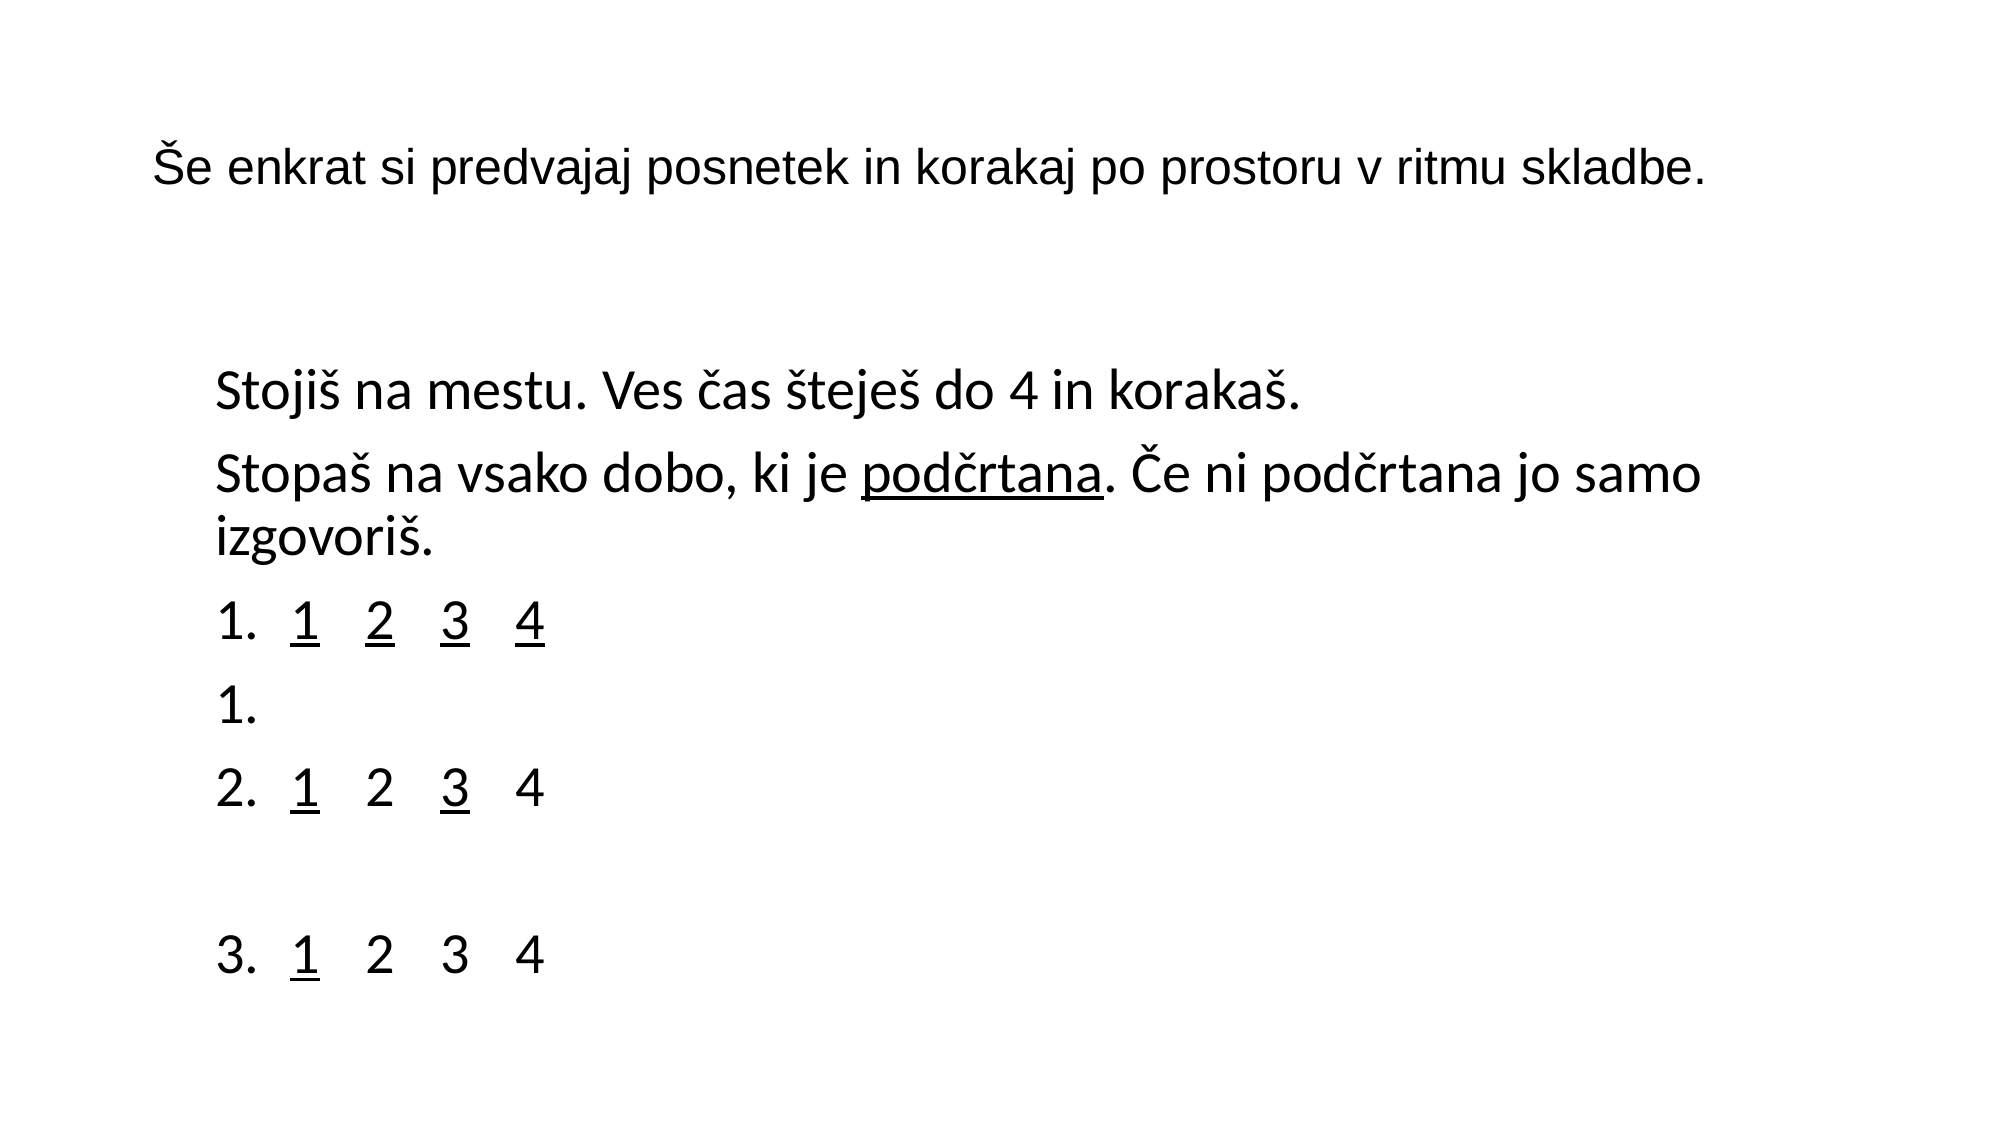

# Še enkrat si predvajaj posnetek in korakaj po prostoru v ritmu skladbe.
Stojiš na mestu. Ves čas šteješ do 4 in korakaš.
Stopaš na vsako dobo, ki je podčrtana. Če ni podčrtana jo samo izgovoriš.
1.	1	2	3	4
2.	1	2	3	4
3.	1	2	3	4